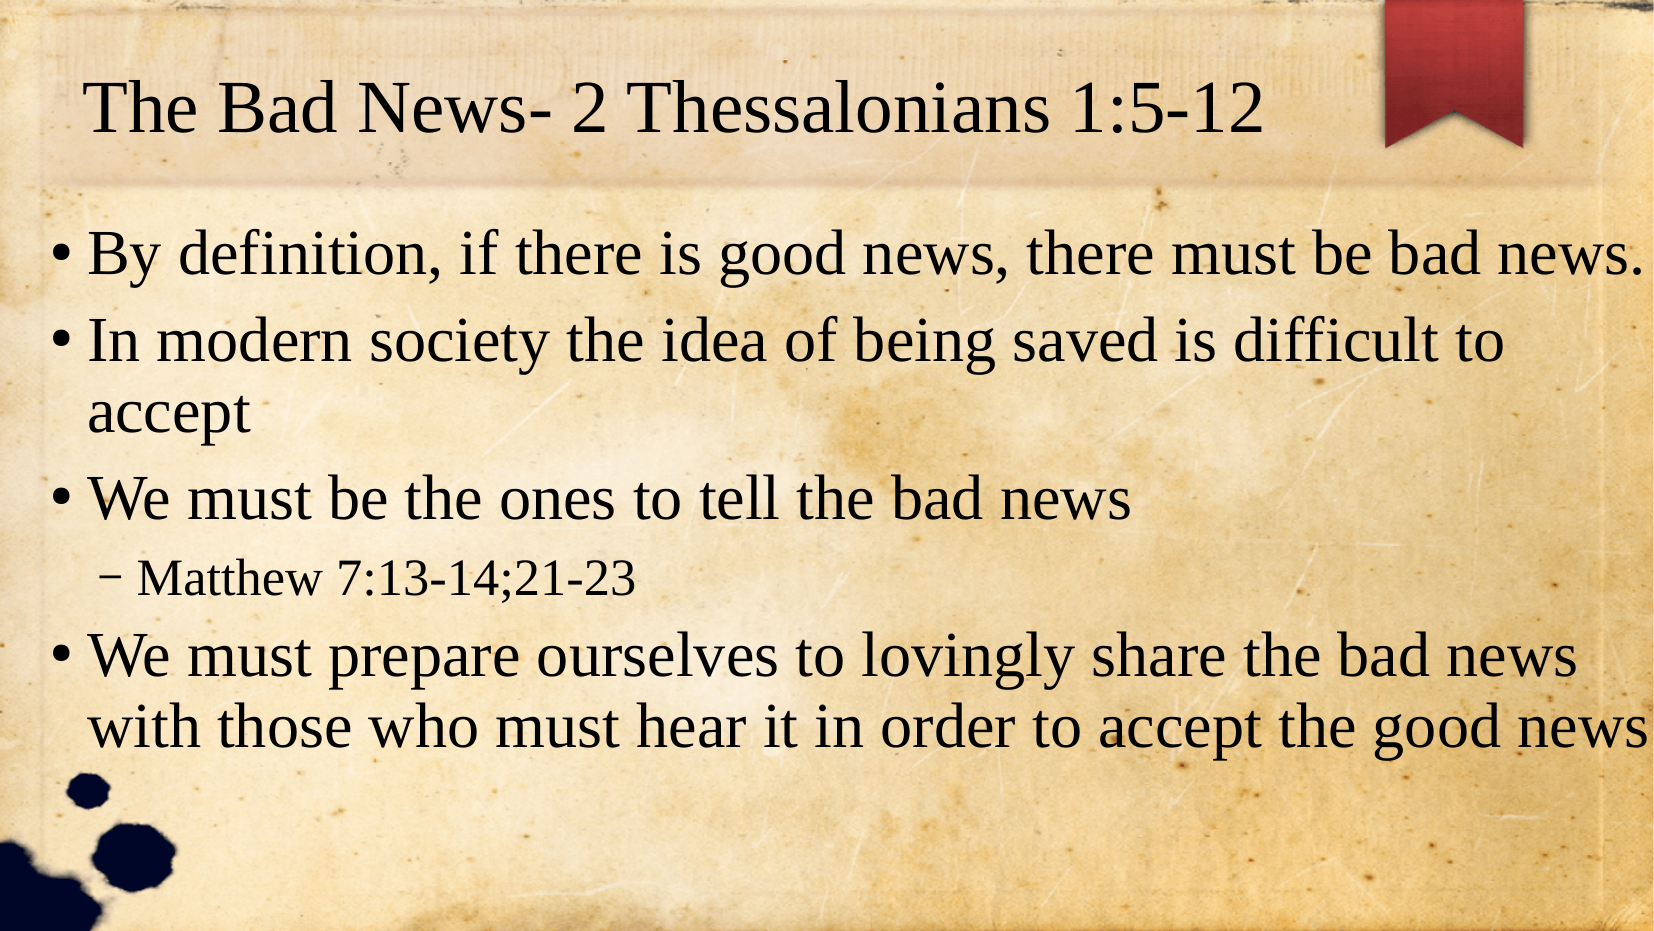

# The Bad News- 2 Thessalonians 1:5-12
By definition, if there is good news, there must be bad news.
In modern society the idea of being saved is difficult to accept
We must be the ones to tell the bad news
Matthew 7:13-14;21-23
We must prepare ourselves to lovingly share the bad news with those who must hear it in order to accept the good news